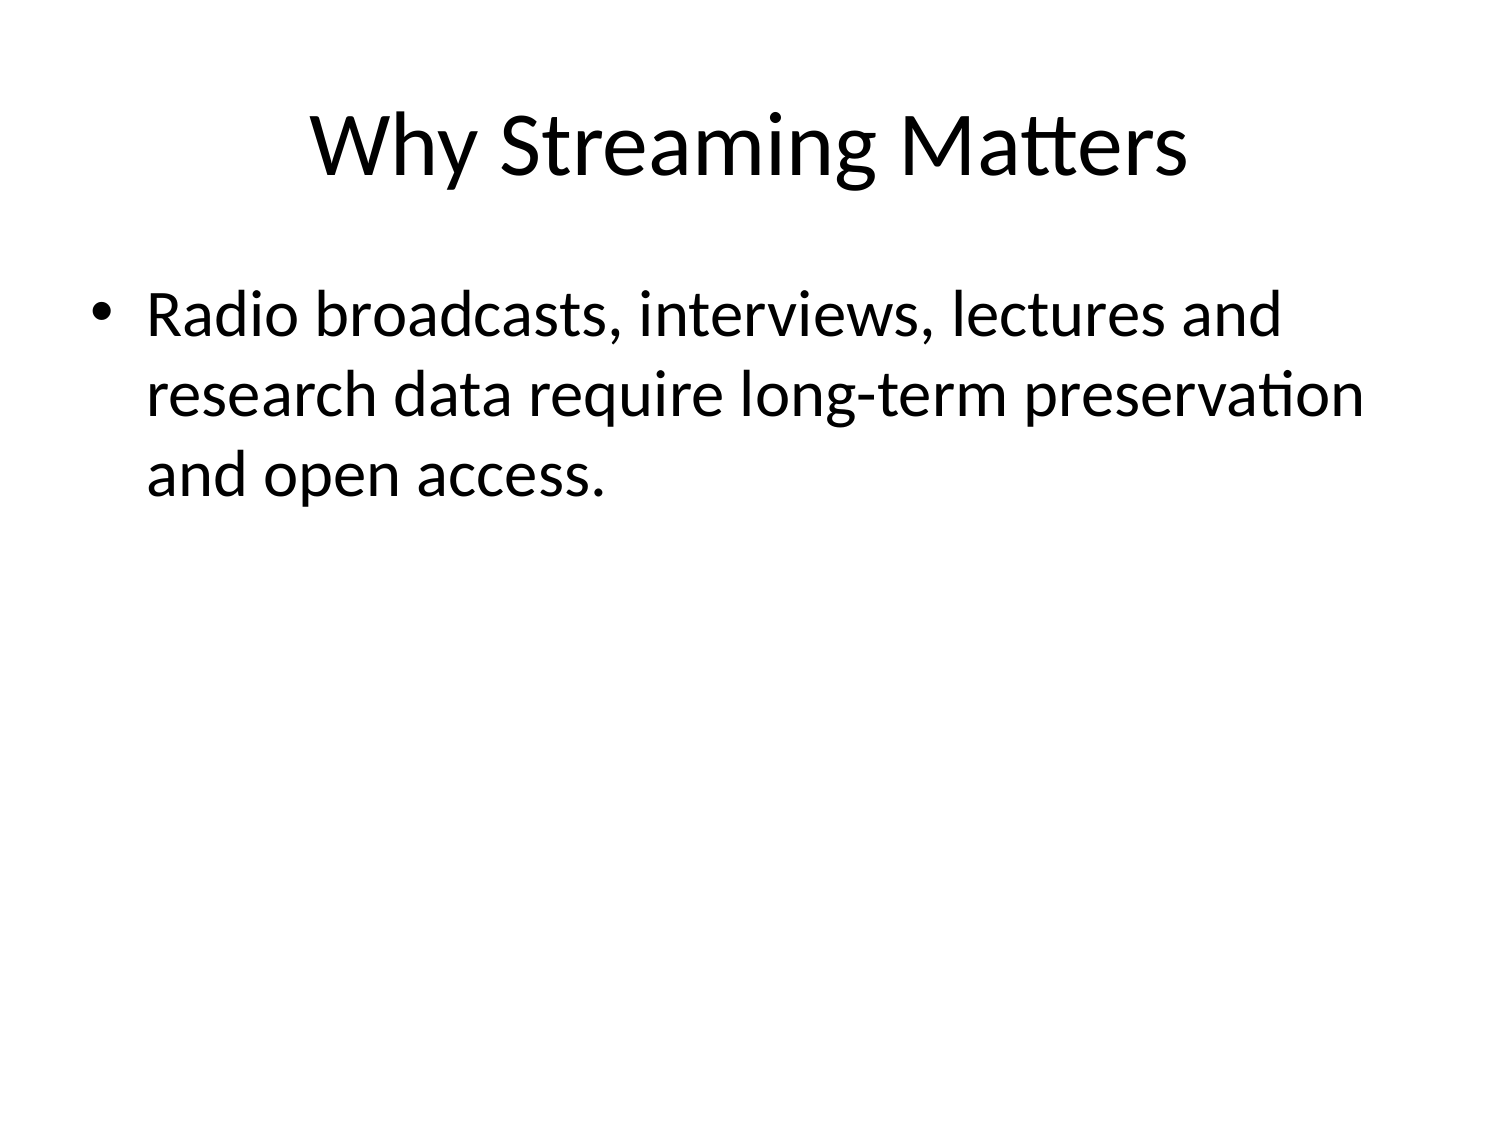

# Why Streaming Matters
Radio broadcasts, interviews, lectures and research data require long-term preservation and open access.